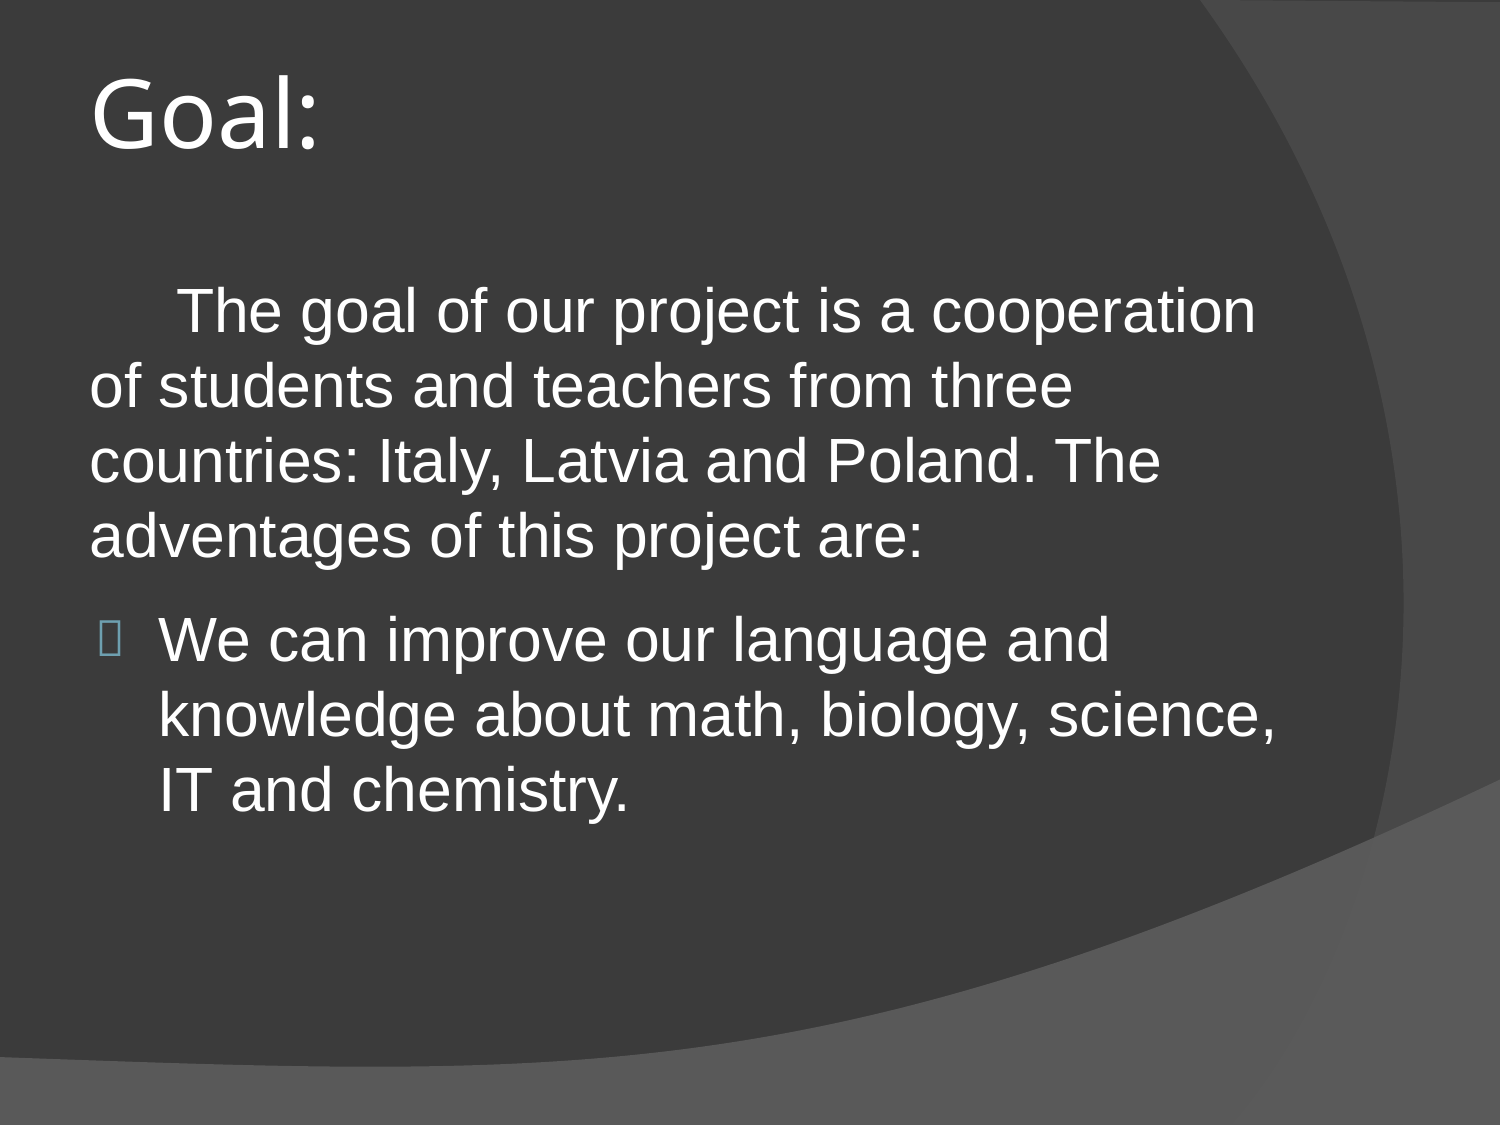

# Goal:
 The goal of our project is a cooperation of students and teachers from three countries: Italy, Latvia and Poland. The adventages of this project are:
We can improve our language and knowledge about math, biology, science, IT and chemistry.